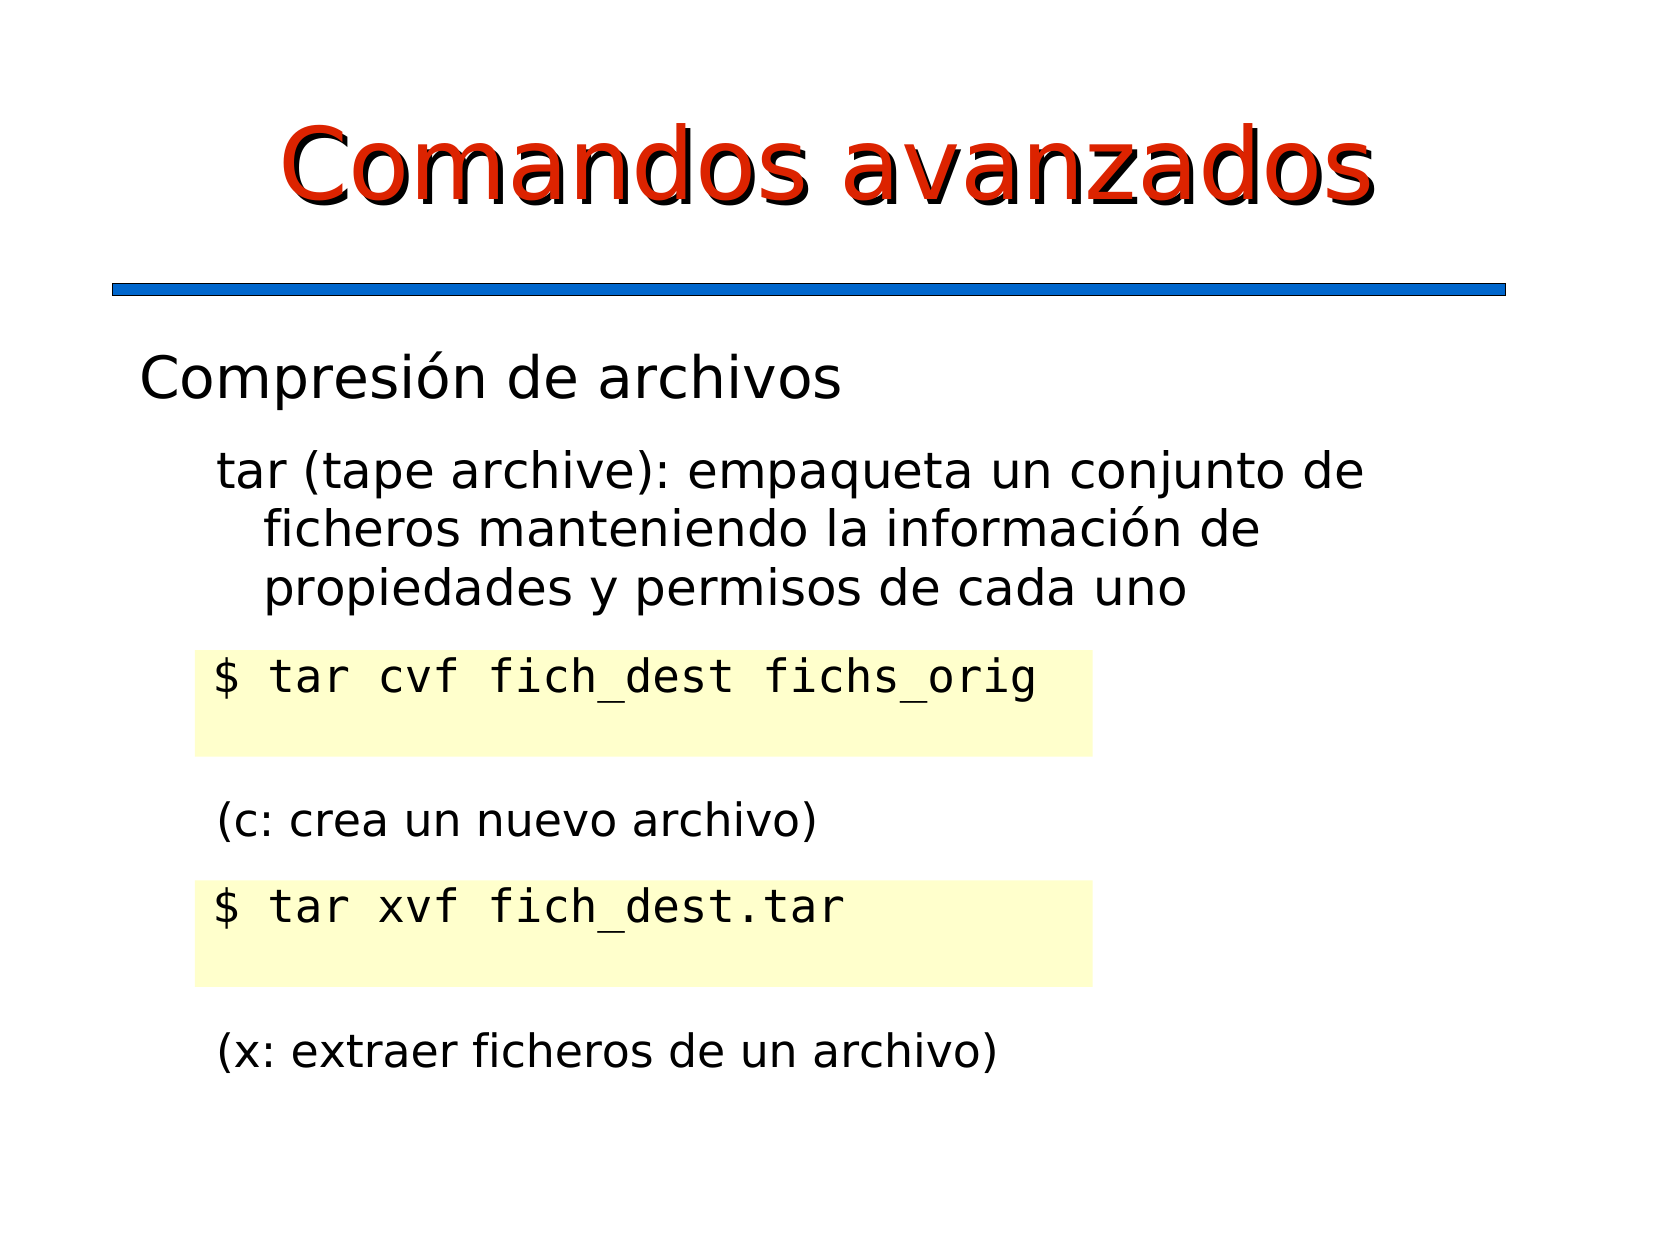

# Comandos avanzados
Compresión de archivos
tar (tape archive): empaqueta un conjunto de ficheros manteniendo la información de propiedades y permisos de cada uno
(c: crea un nuevo archivo)
(x: extraer ficheros de un archivo)
$ tar cvf fich_dest fichs_orig
$ tar xvf fich_dest.tar